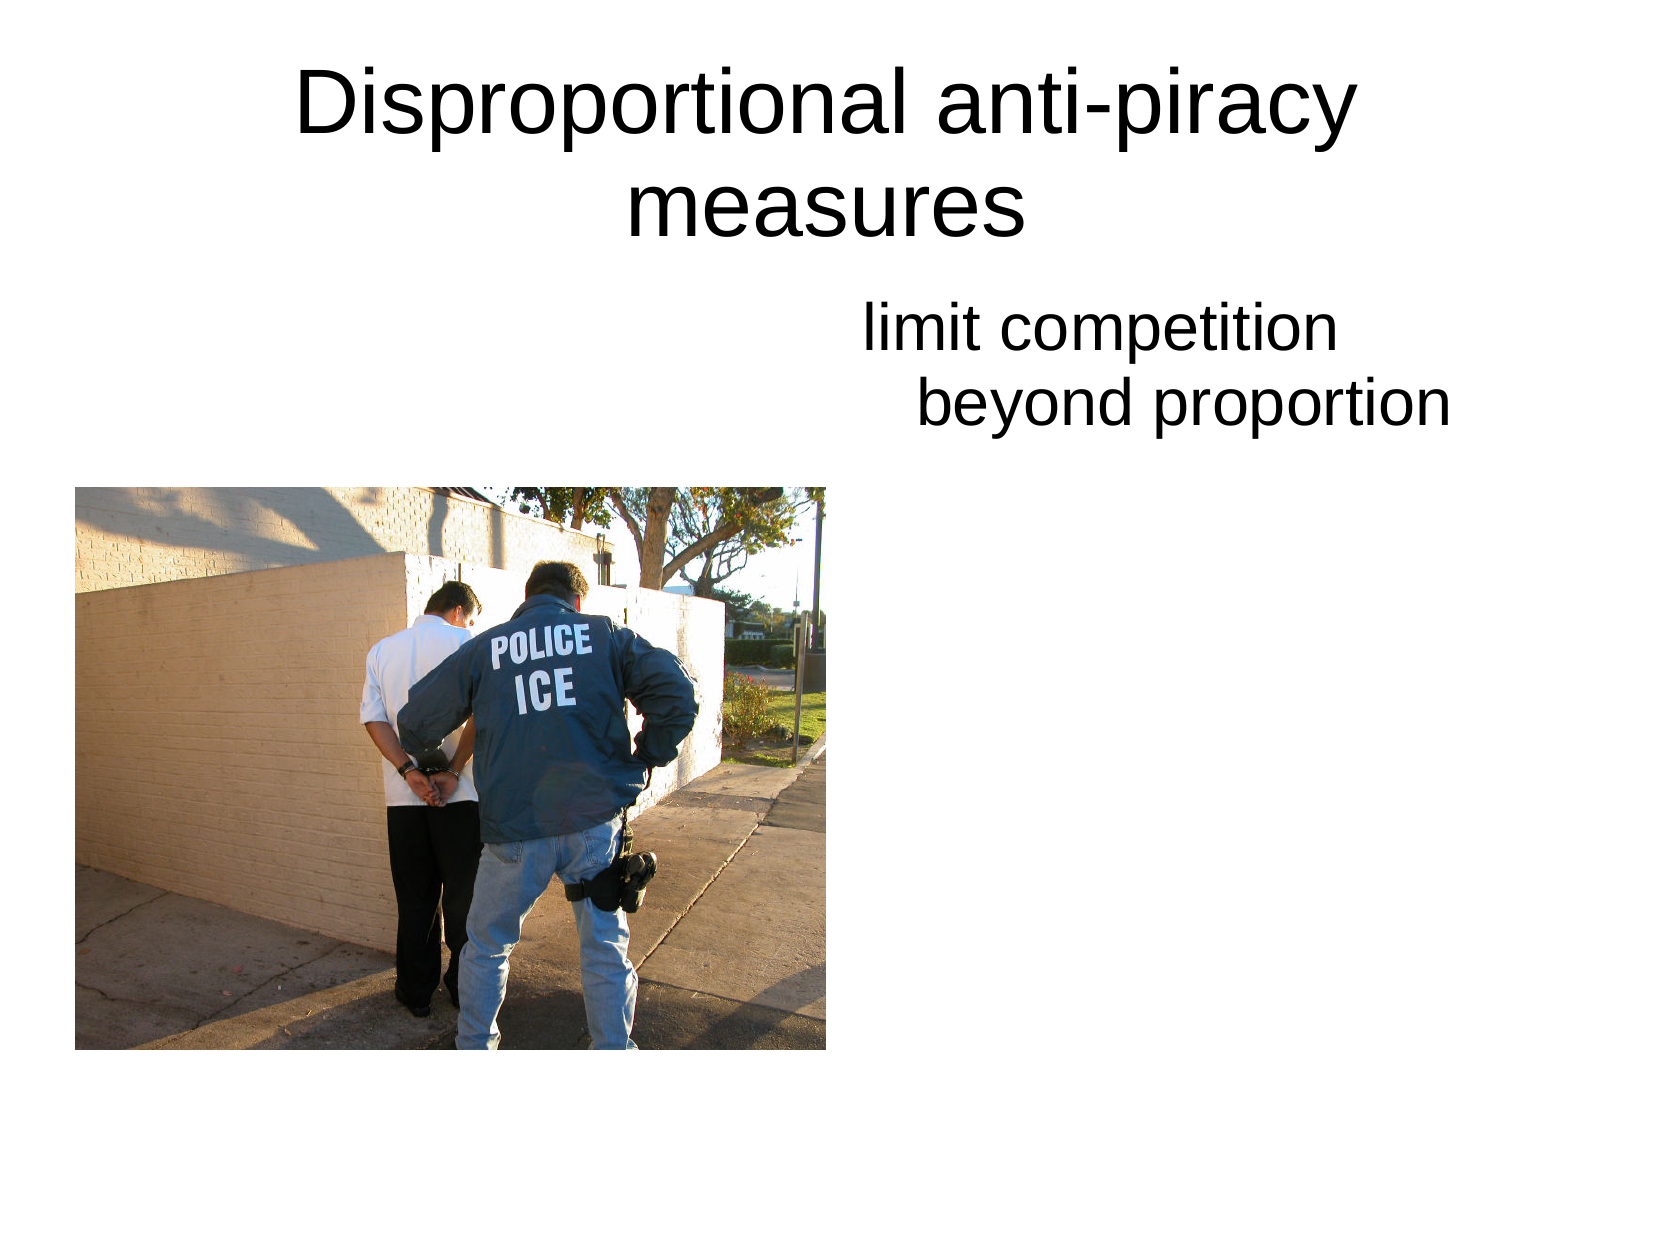

# Disproportional anti-piracy measures
limit competition beyond proportion